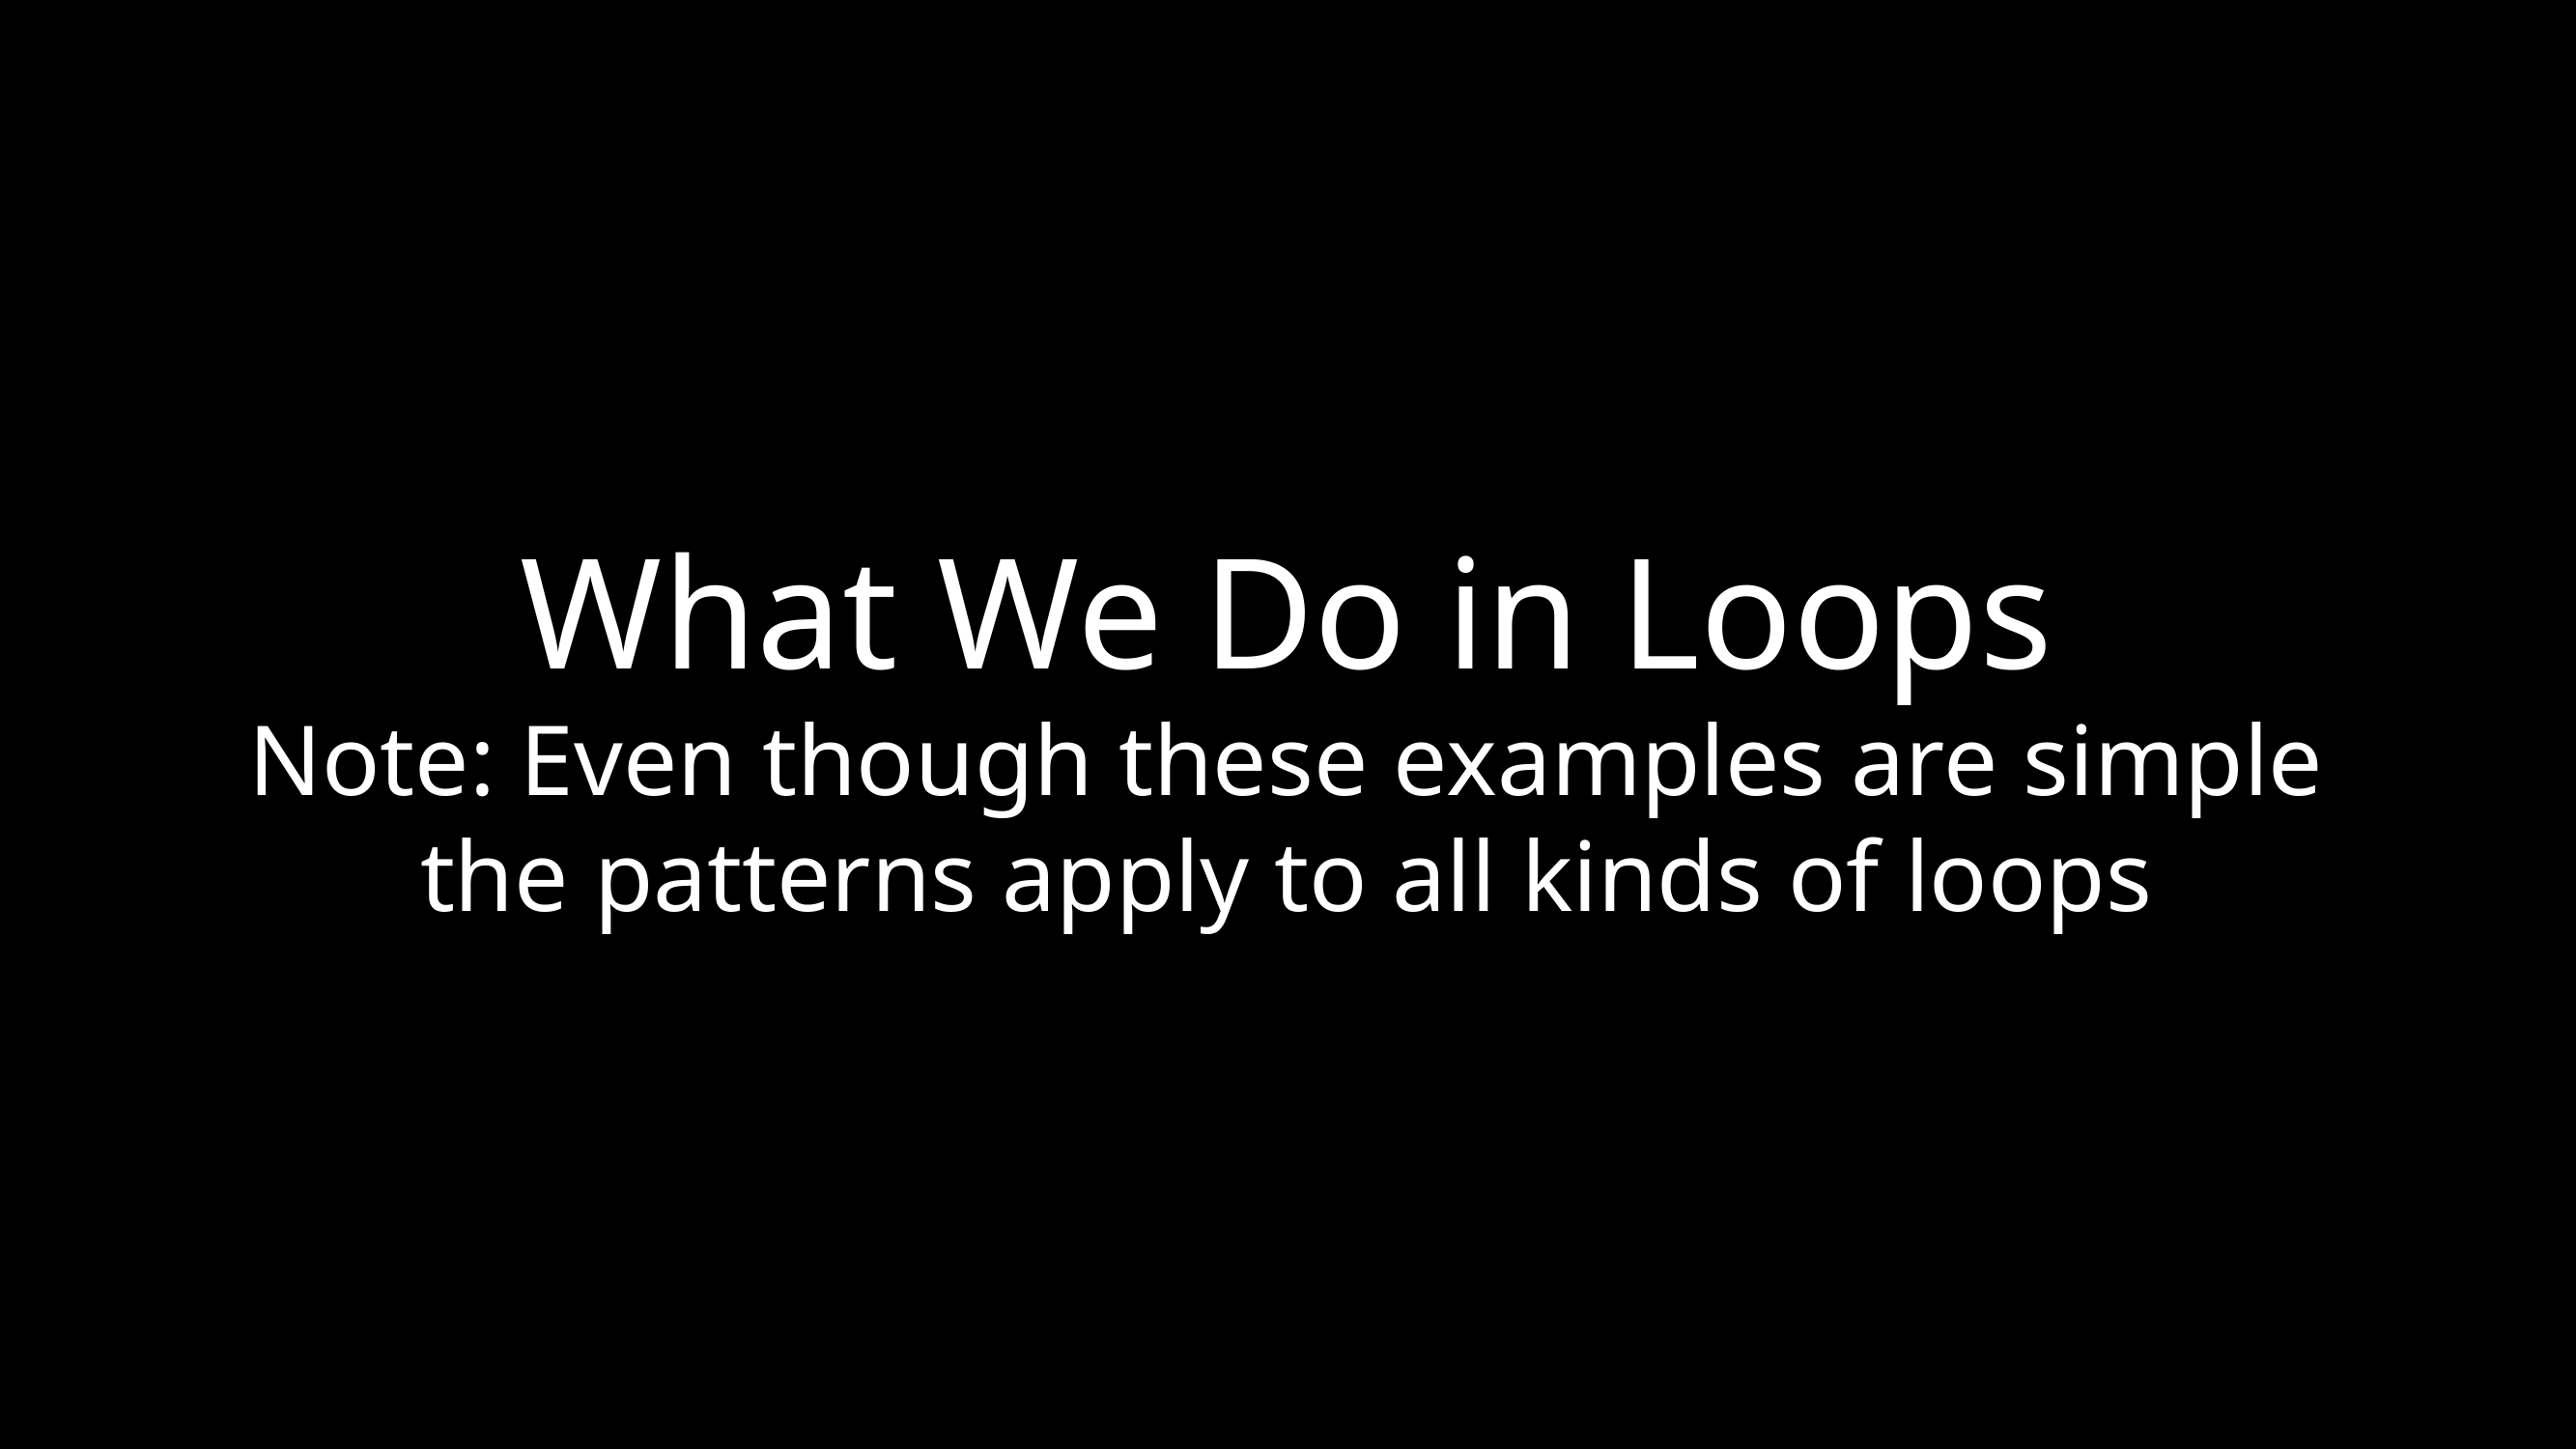

# What We Do in Loops Note: Even though these examples are simple the patterns apply to all kinds of loops